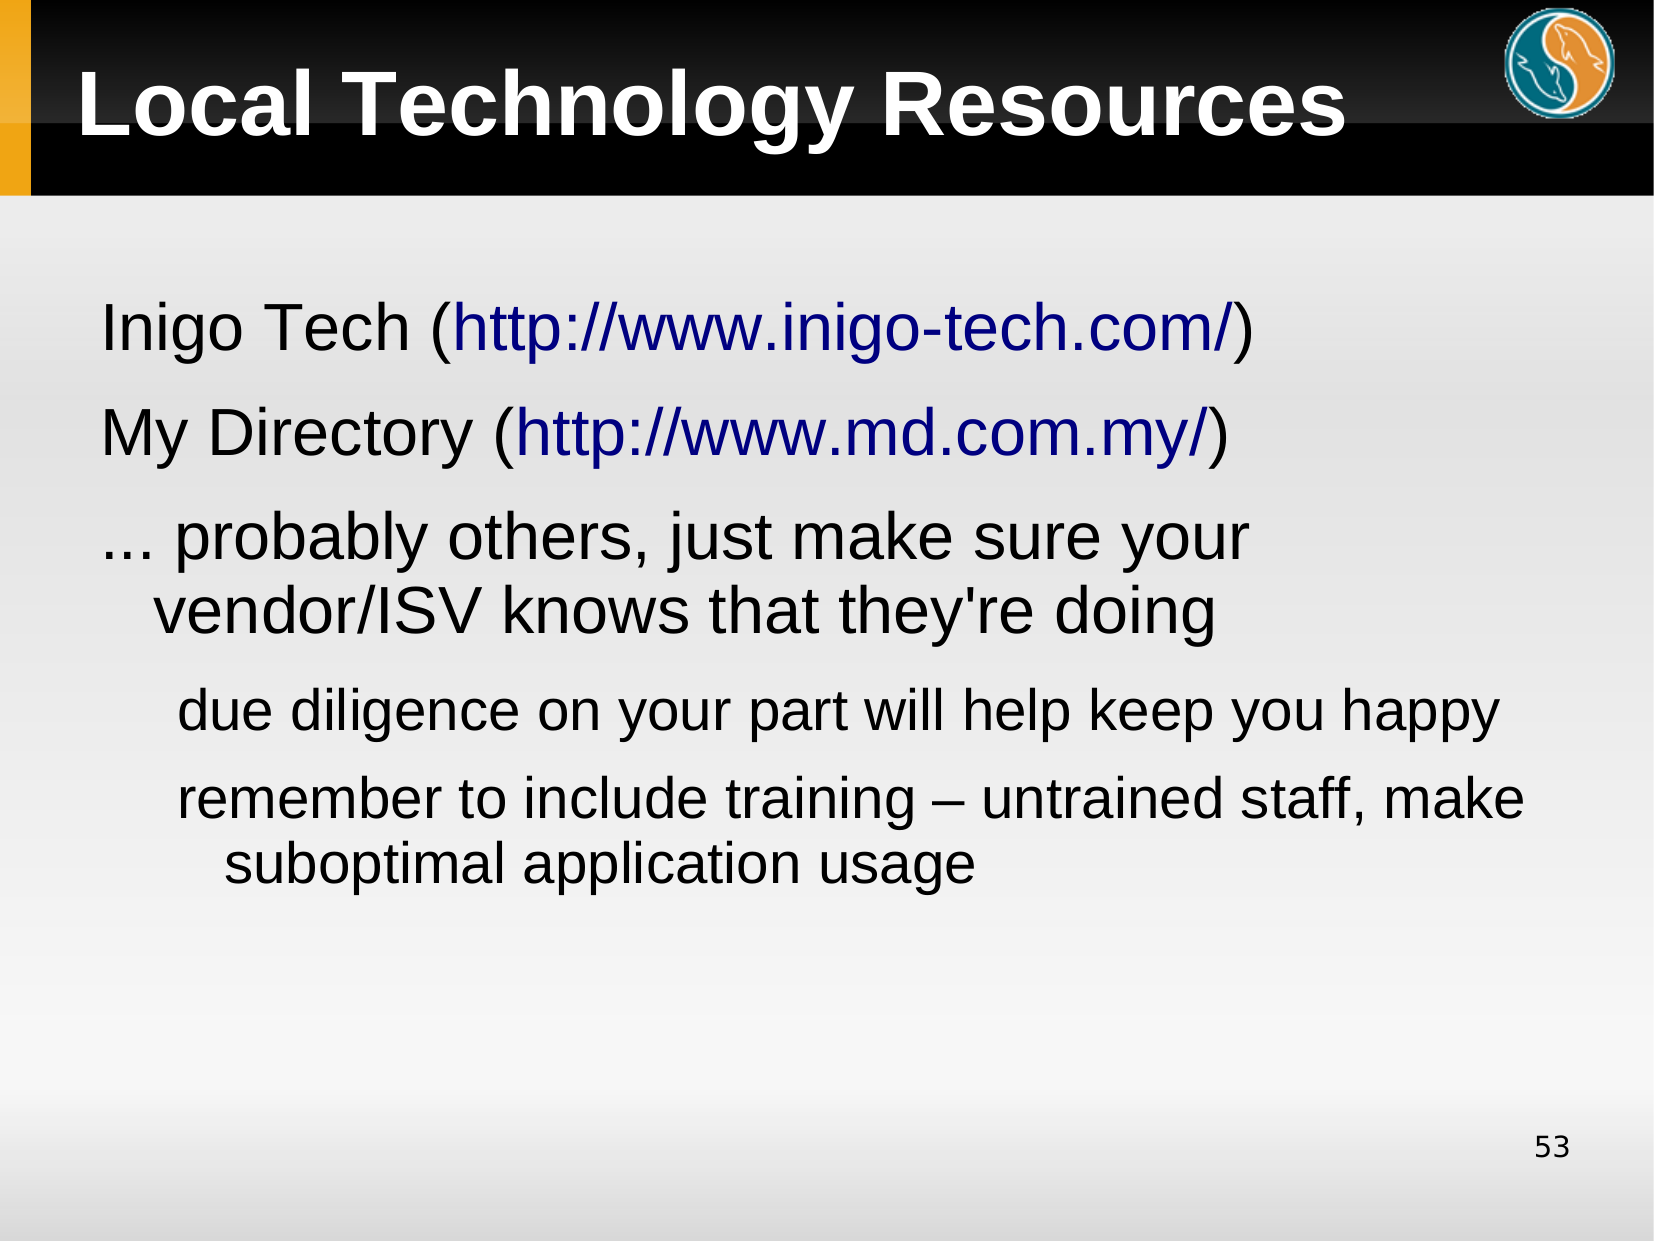

# Local Technology Resources
Inigo Tech (http://www.inigo-tech.com/)
My Directory (http://www.md.com.my/)
... probably others, just make sure your vendor/ISV knows that they're doing
due diligence on your part will help keep you happy
remember to include training – untrained staff, make suboptimal application usage
53